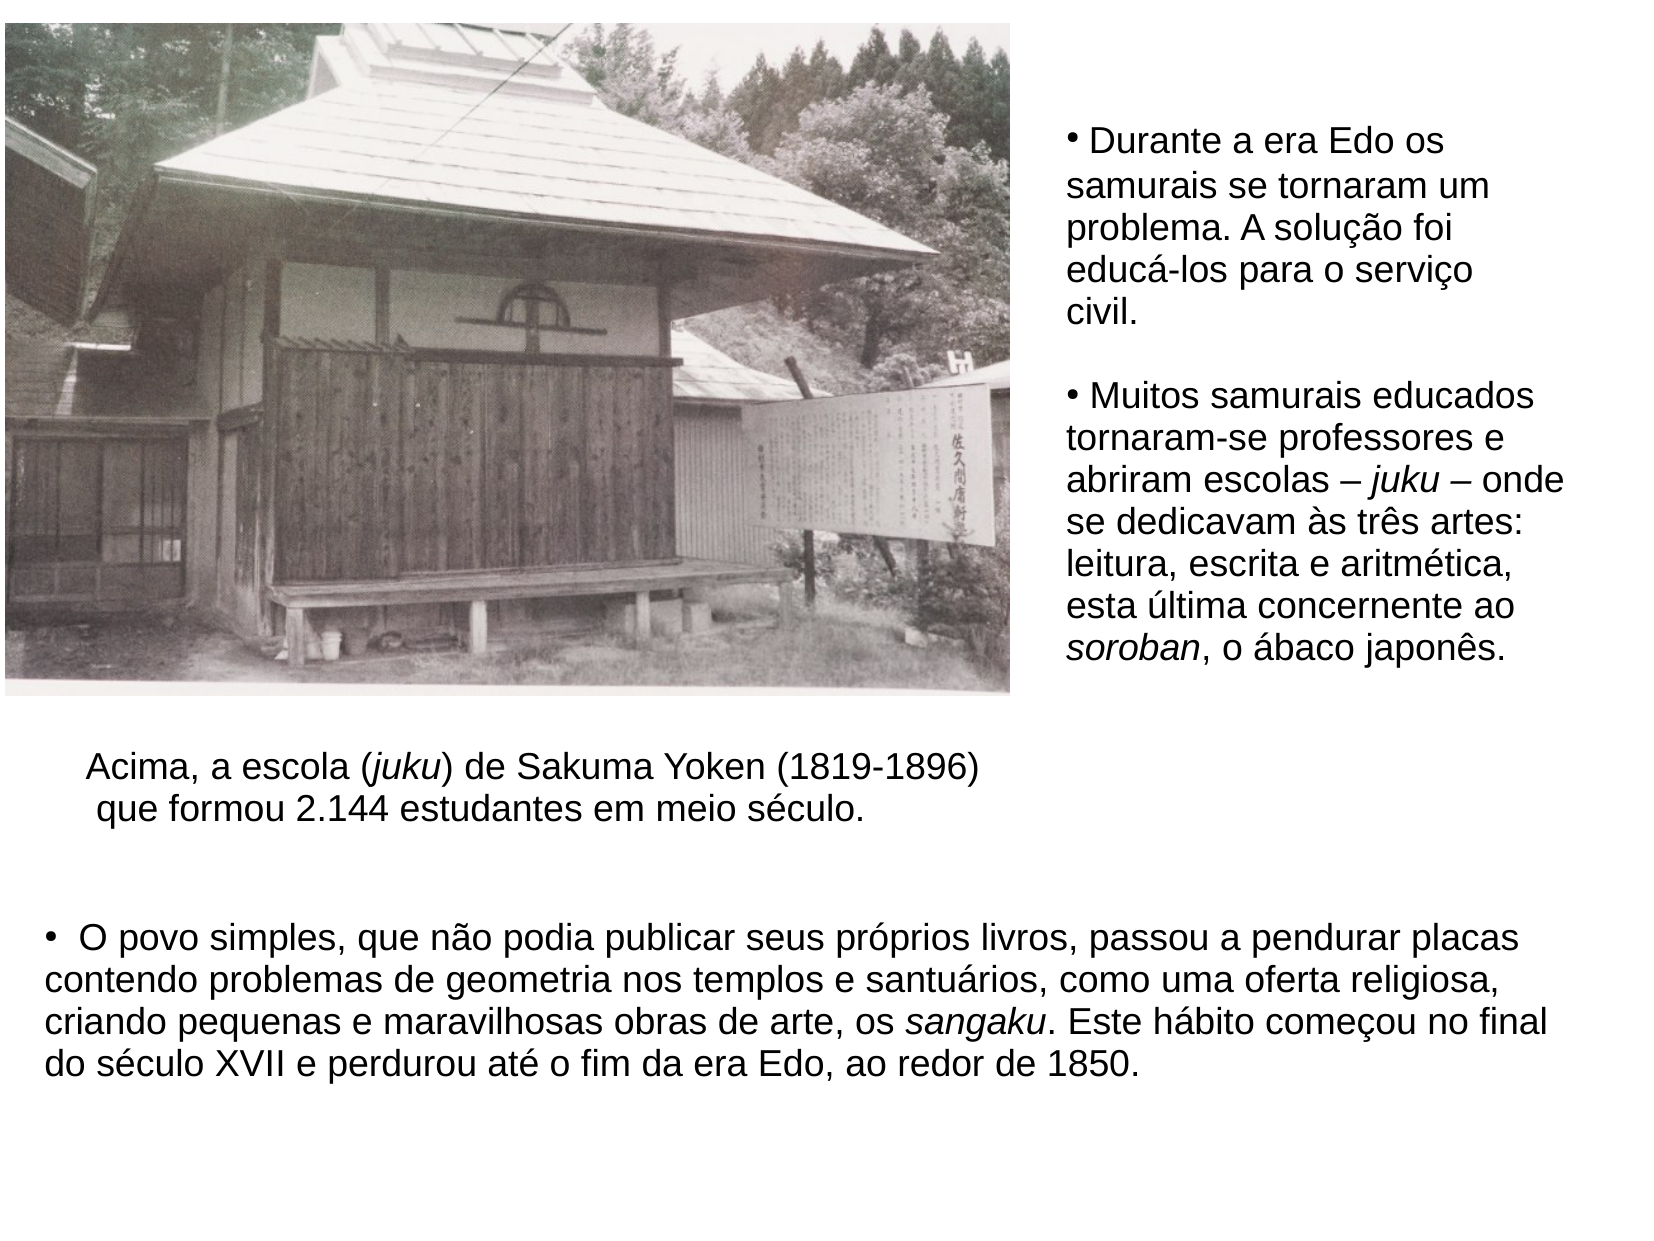

Durante a era Edo os
samurais se tornaram um
problema. A solução foi
educá-los para o serviço
civil.
 Muitos samurais educados
tornaram-se professores e
abriram escolas – juku – onde
se dedicavam às três artes:
leitura, escrita e aritmética,
esta última concernente ao
soroban, o ábaco japonês.
Acima, a escola (juku) de Sakuma Yoken (1819-1896)
 que formou 2.144 estudantes em meio século.
 O povo simples, que não podia publicar seus próprios livros, passou a pendurar placas
contendo problemas de geometria nos templos e santuários, como uma oferta religiosa, criando pequenas e maravilhosas obras de arte, os sangaku. Este hábito começou no final do século XVII e perdurou até o fim da era Edo, ao redor de 1850.